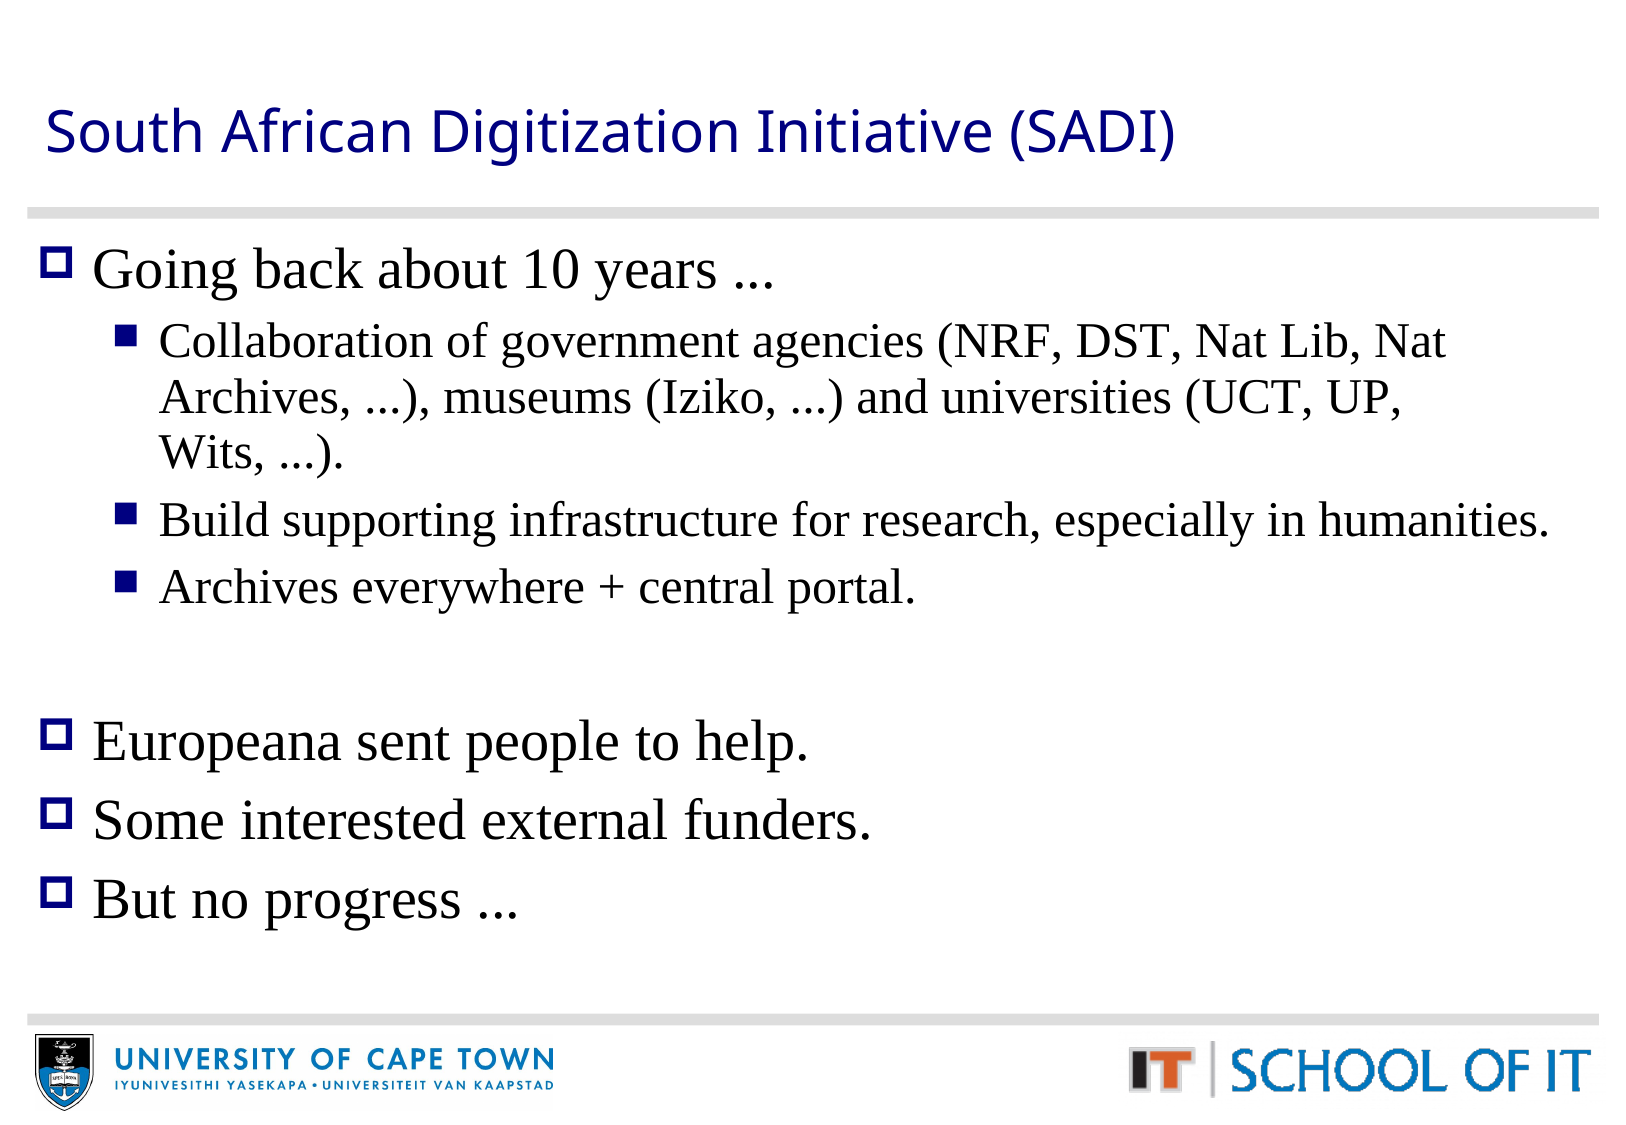

# South African Digitization Initiative (SADI)
Going back about 10 years ...
Collaboration of government agencies (NRF, DST, Nat Lib, Nat Archives, ...), museums (Iziko, ...) and universities (UCT, UP, Wits, ...).
Build supporting infrastructure for research, especially in humanities.
Archives everywhere + central portal.
Europeana sent people to help.
Some interested external funders.
But no progress ...